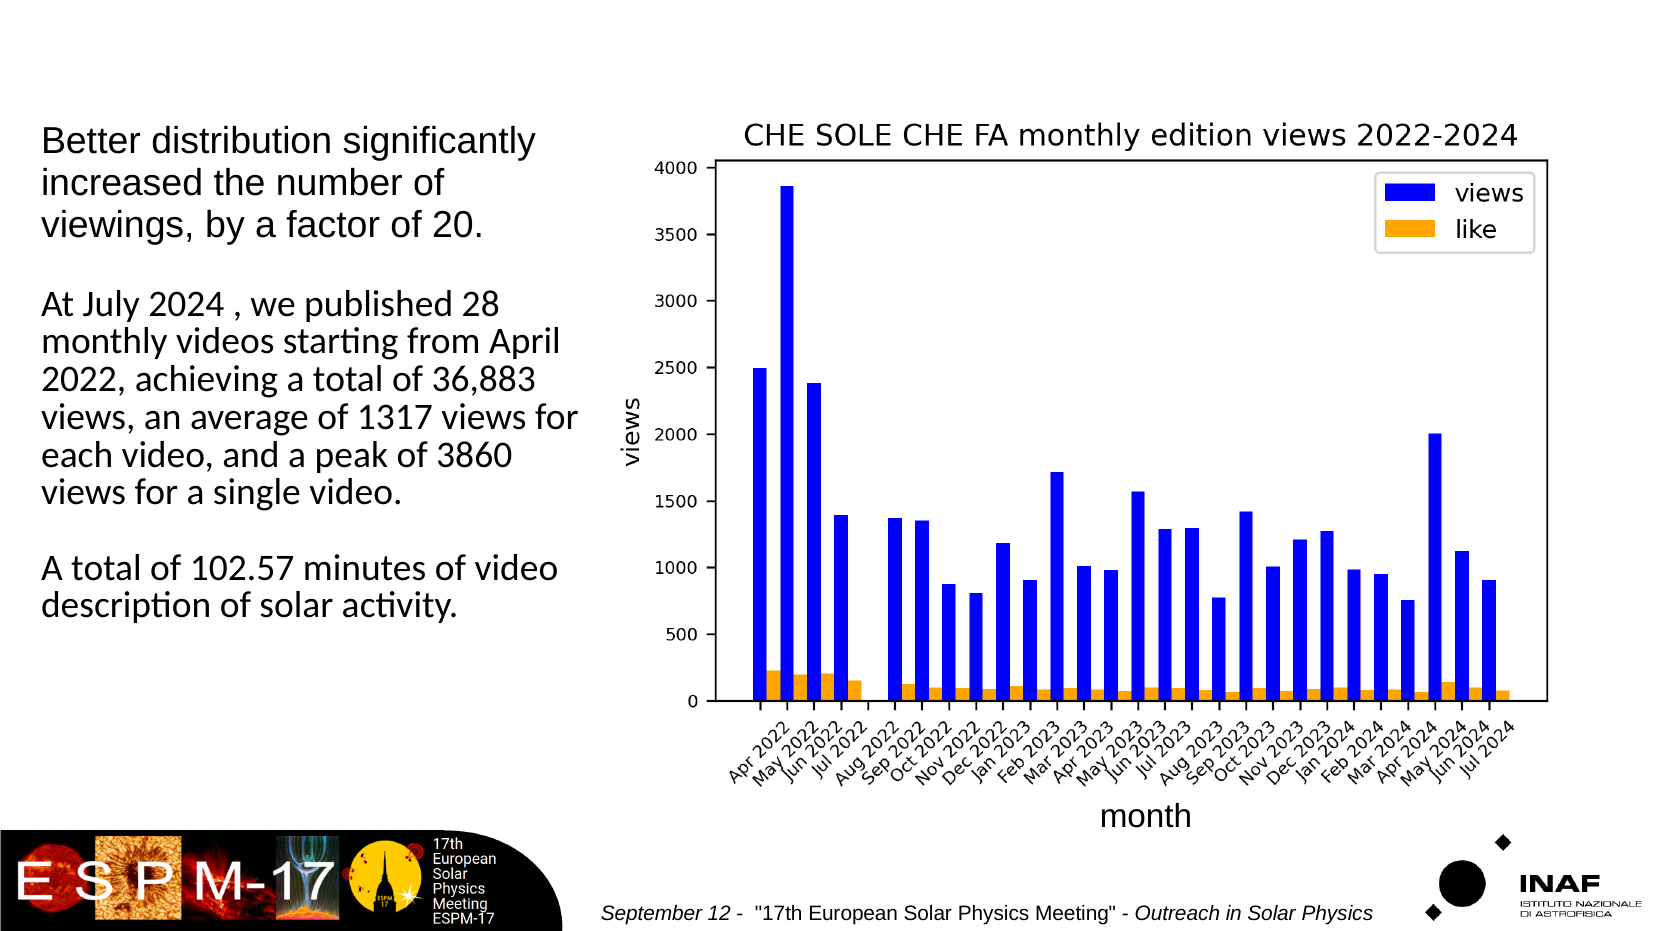

Better distribution significantly increased the number of viewings, by a factor of 20.
At July 2024 , we published 28 monthly videos starting from April 2022, achieving a total of 36,883 views, an average of 1317 views for each video, and a peak of 3860 views for a single video.
A total of 102.57 minutes of video description of solar activity.
month
September 12 - "17th European Solar Physics Meeting" - Outreach in Solar Physics